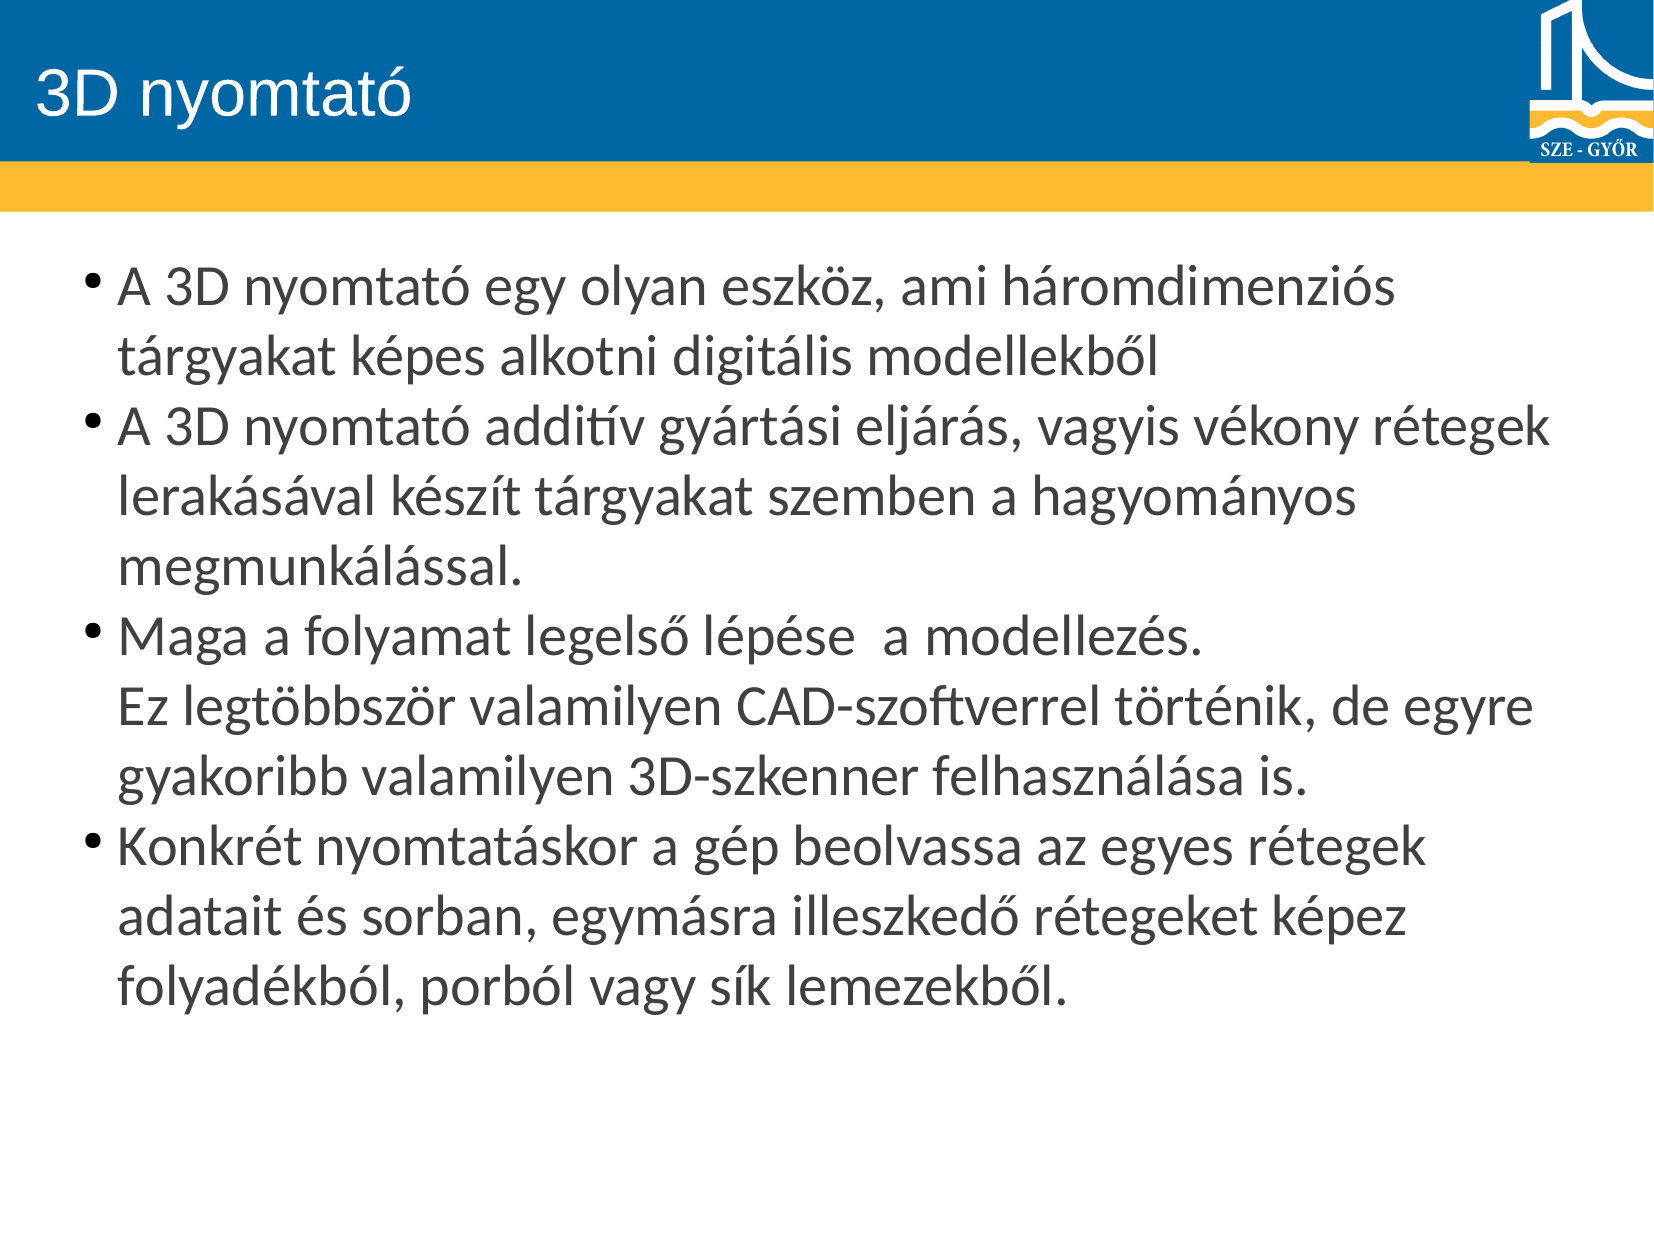

3D nyomtató
A 3D nyomtató egy olyan eszköz, ami háromdimenziós tárgyakat képes alkotni digitális modellekből
A 3D nyomtató additív gyártási eljárás, vagyis vékony rétegek lerakásával készít tárgyakat szemben a hagyományos megmunkálással.
Maga a folyamat legelső lépése a modellezés.
Ez legtöbbször valamilyen CAD-szoftverrel történik, de egyre gyakoribb valamilyen 3D-szkenner felhasználása is.
Konkrét nyomtatáskor a gép beolvassa az egyes rétegek adatait és sorban, egymásra illeszkedő rétegeket képez folyadékból, porból vagy sík lemezekből.